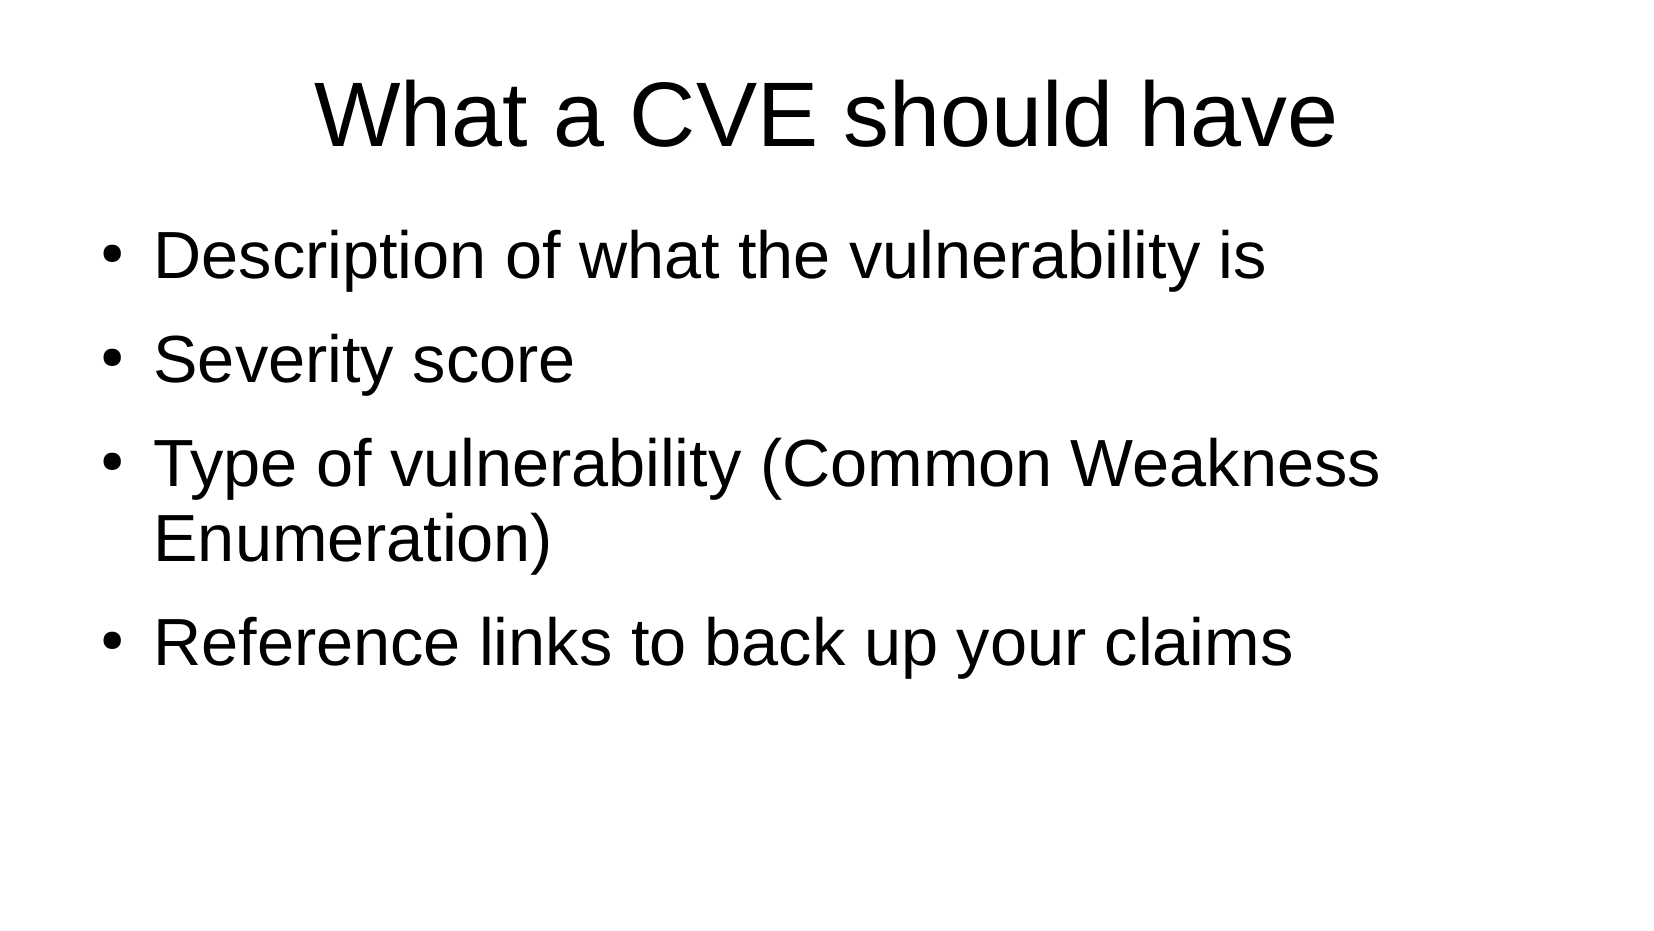

# What a CVE should have
Description of what the vulnerability is
Severity score
Type of vulnerability (Common Weakness Enumeration)
Reference links to back up your claims